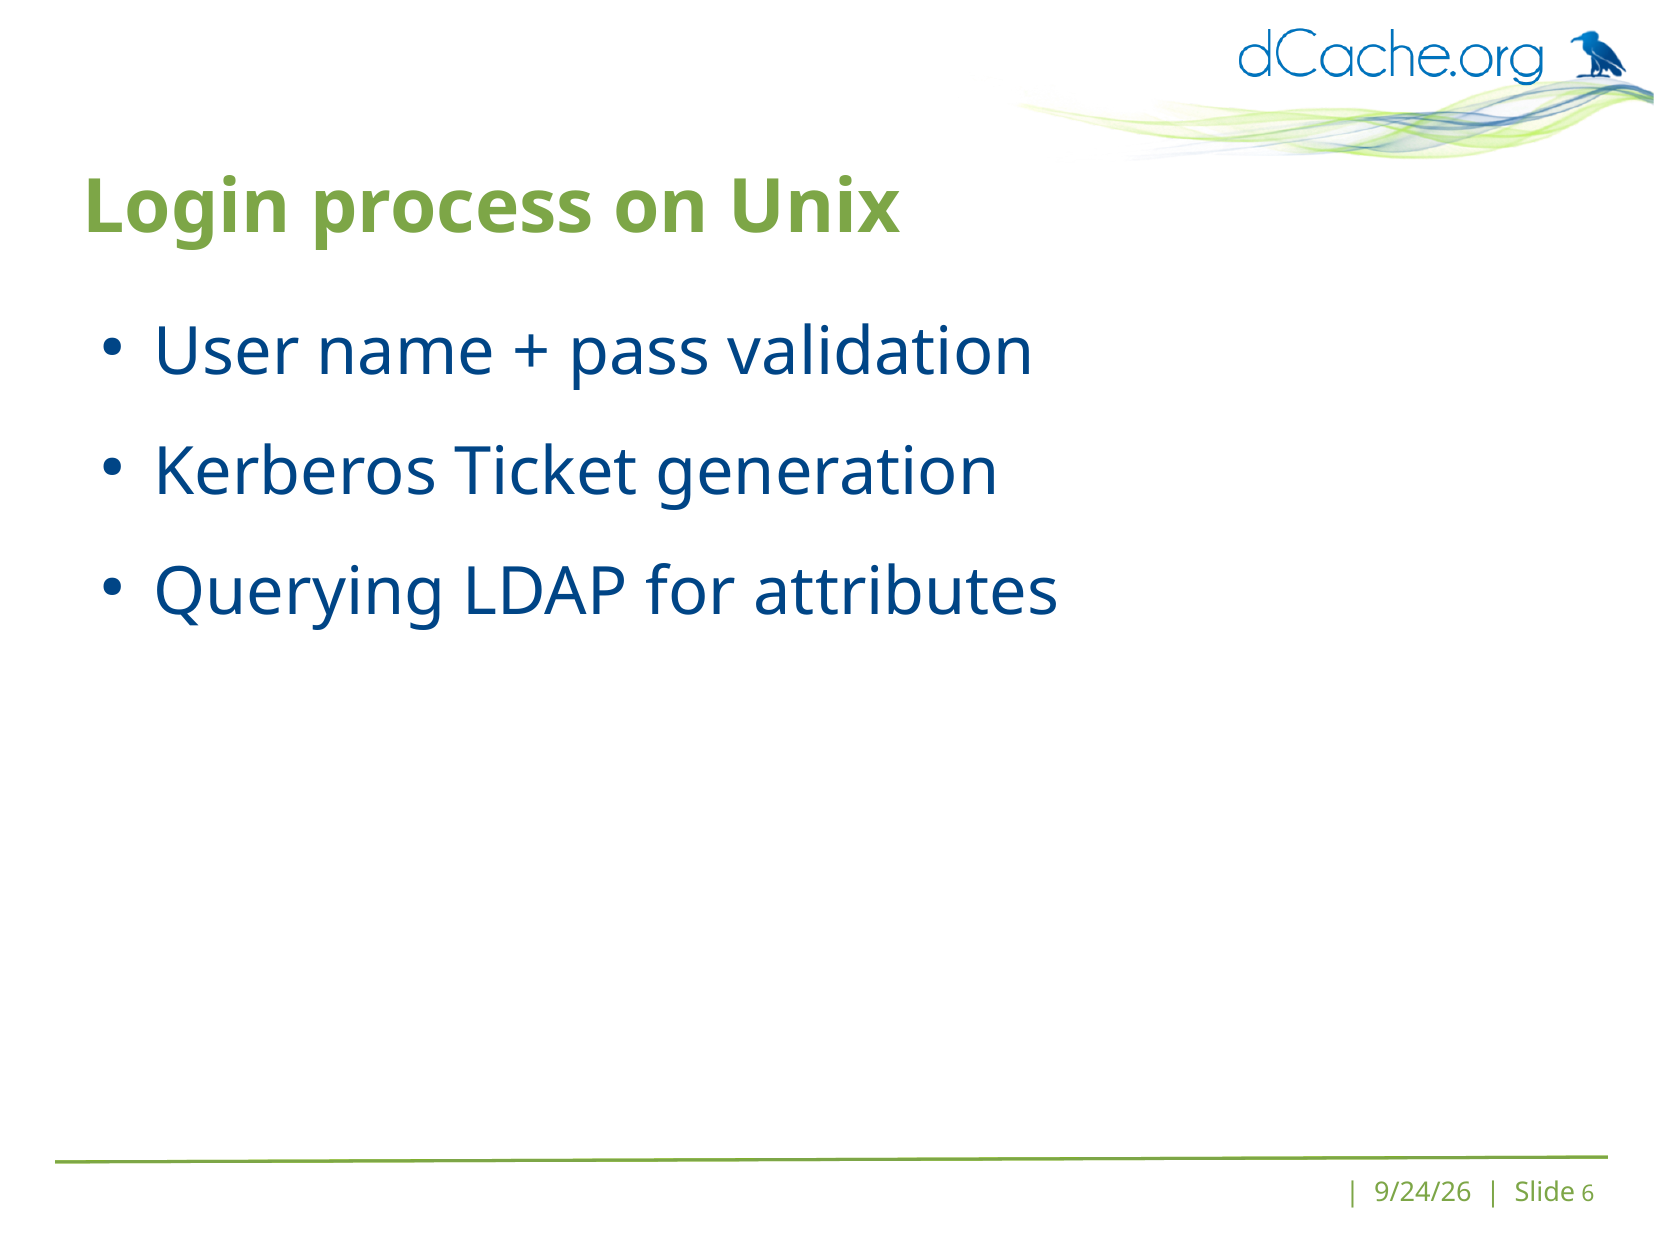

# Login process on Unix
User name + pass validation
Kerberos Ticket generation
Querying LDAP for attributes
6